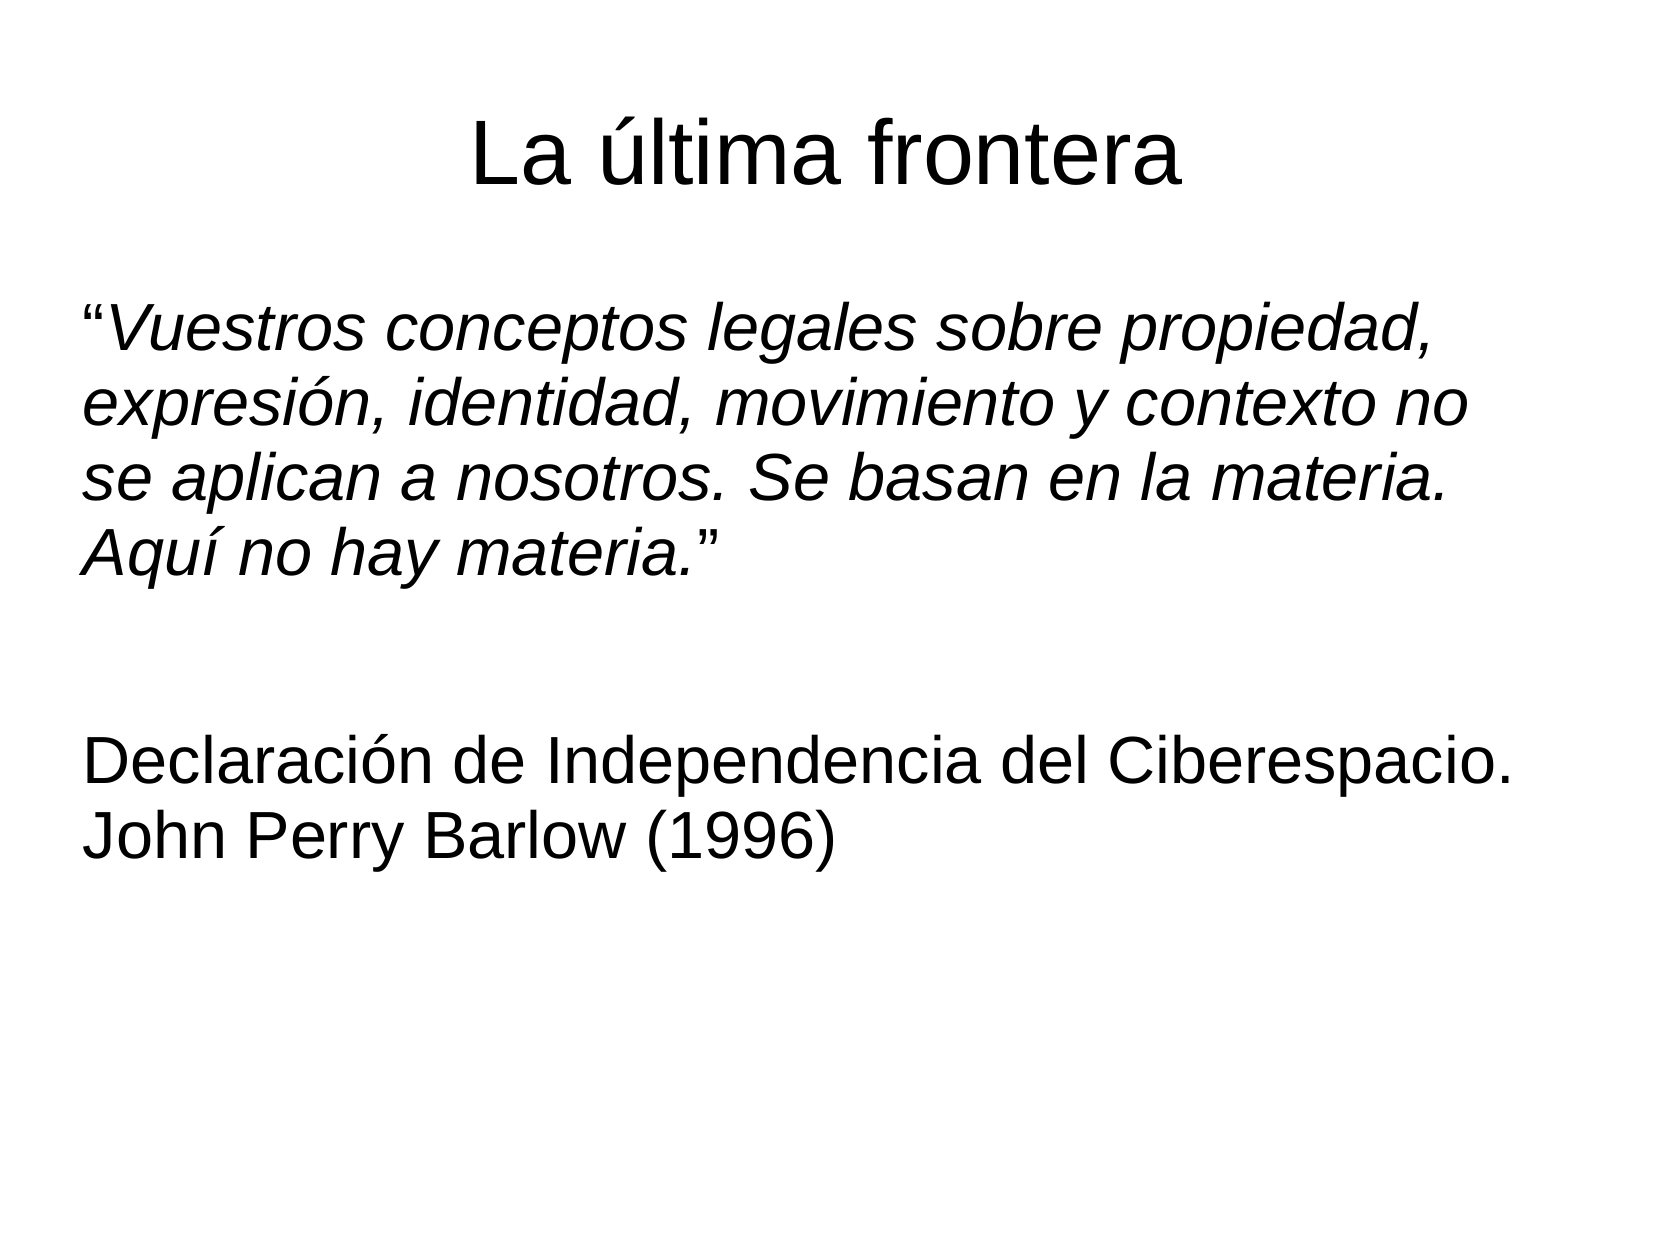

# La última frontera
“Vuestros conceptos legales sobre propiedad, expresión, identidad, movimiento y contexto no se aplican a nosotros. Se basan en la materia. Aquí no hay materia.”
Declaración de Independencia del Ciberespacio. John Perry Barlow (1996)